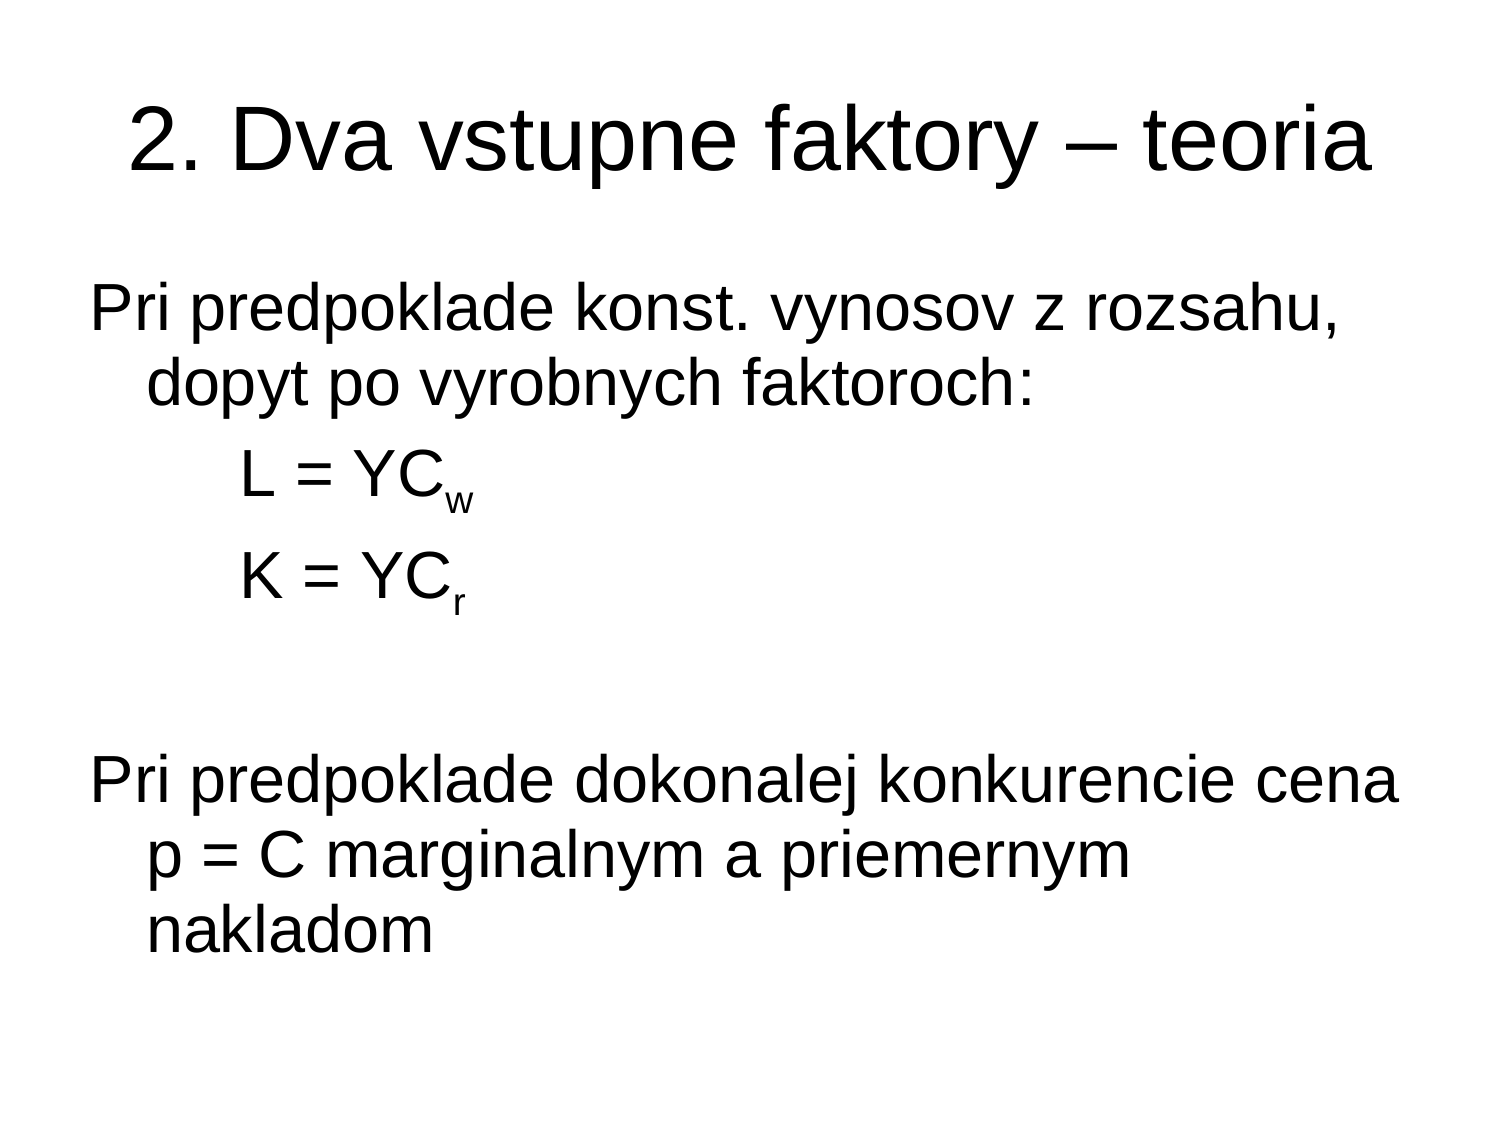

# 2. Dva vstupne faktory – teoria
Pri predpoklade konst. vynosov z rozsahu, dopyt po vyrobnych faktoroch:
		L = YCw
		K = YCr
Pri predpoklade dokonalej konkurencie cena p = C marginalnym a priemernym nakladom